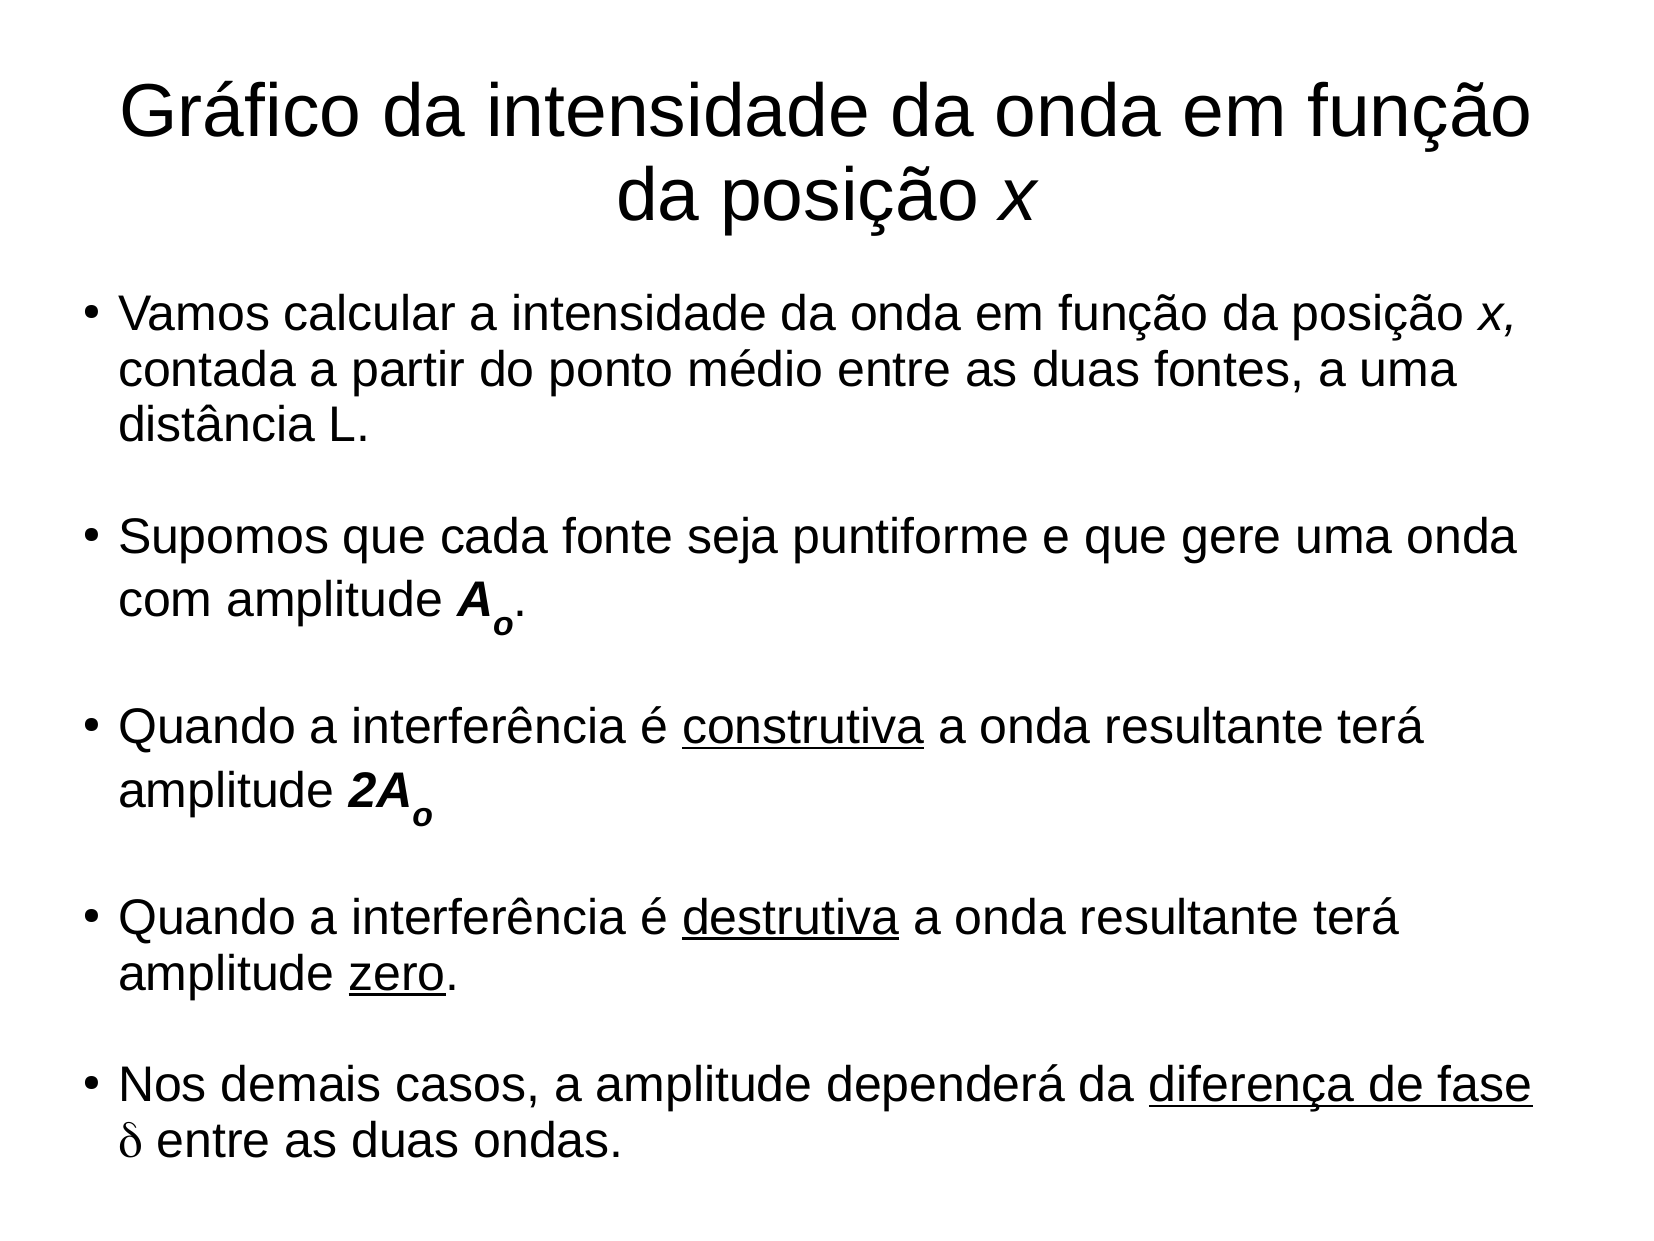

# Gráfico da intensidade da onda em função da posição x
Vamos calcular a intensidade da onda em função da posição x, contada a partir do ponto médio entre as duas fontes, a uma distância L.
Supomos que cada fonte seja puntiforme e que gere uma onda com amplitude Ao.
Quando a interferência é construtiva a onda resultante terá amplitude 2Ao
Quando a interferência é destrutiva a onda resultante terá amplitude zero.
Nos demais casos, a amplitude dependerá da diferença de fase d entre as duas ondas.